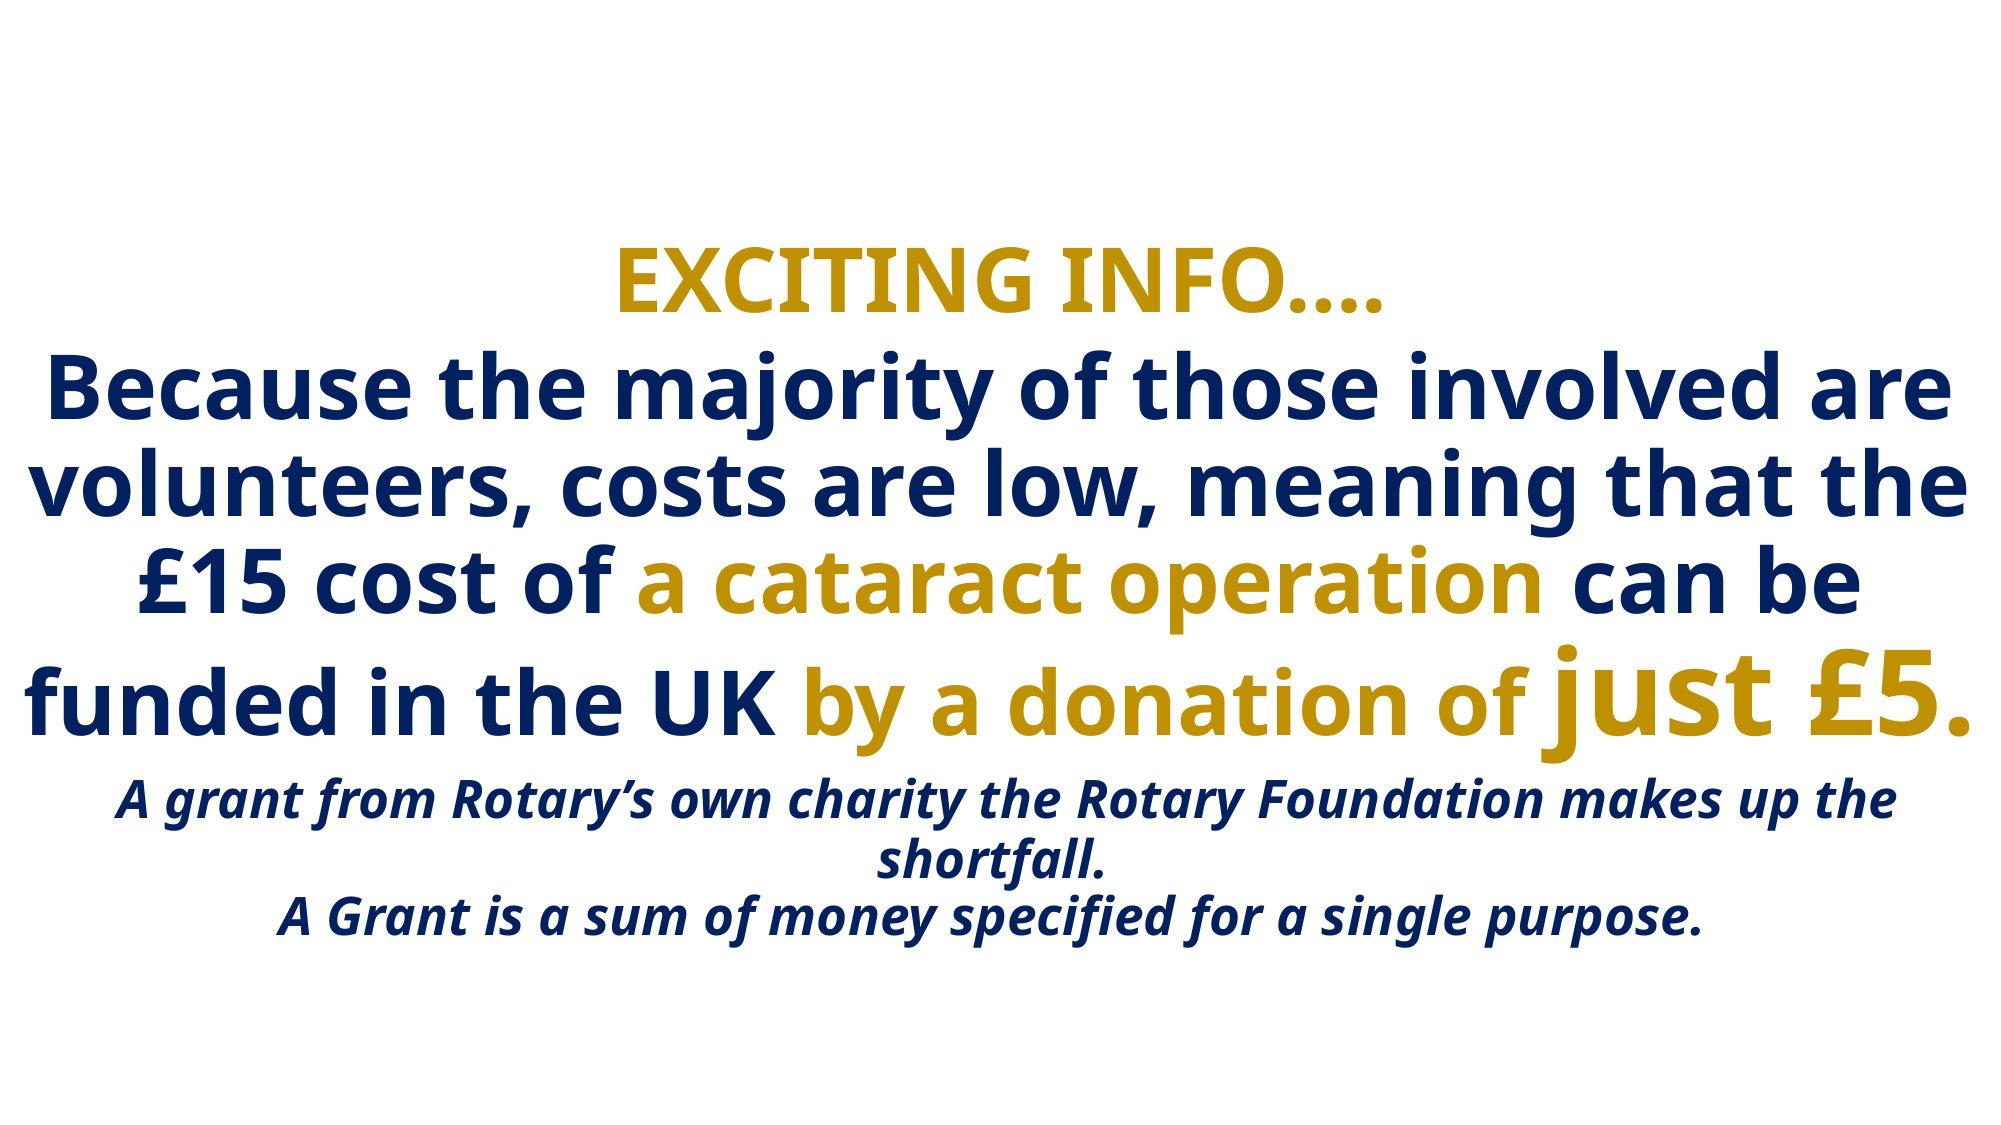

# EXCITING INFO…. Because the majority of those involved are volunteers, costs are low, meaning that the £15 cost of a cataract operation can be funded in the UK by a donation of just £5. A grant from Rotary’s own charity the Rotary Foundation makes up the shortfall. A Grant is a sum of money specified for a single purpose.